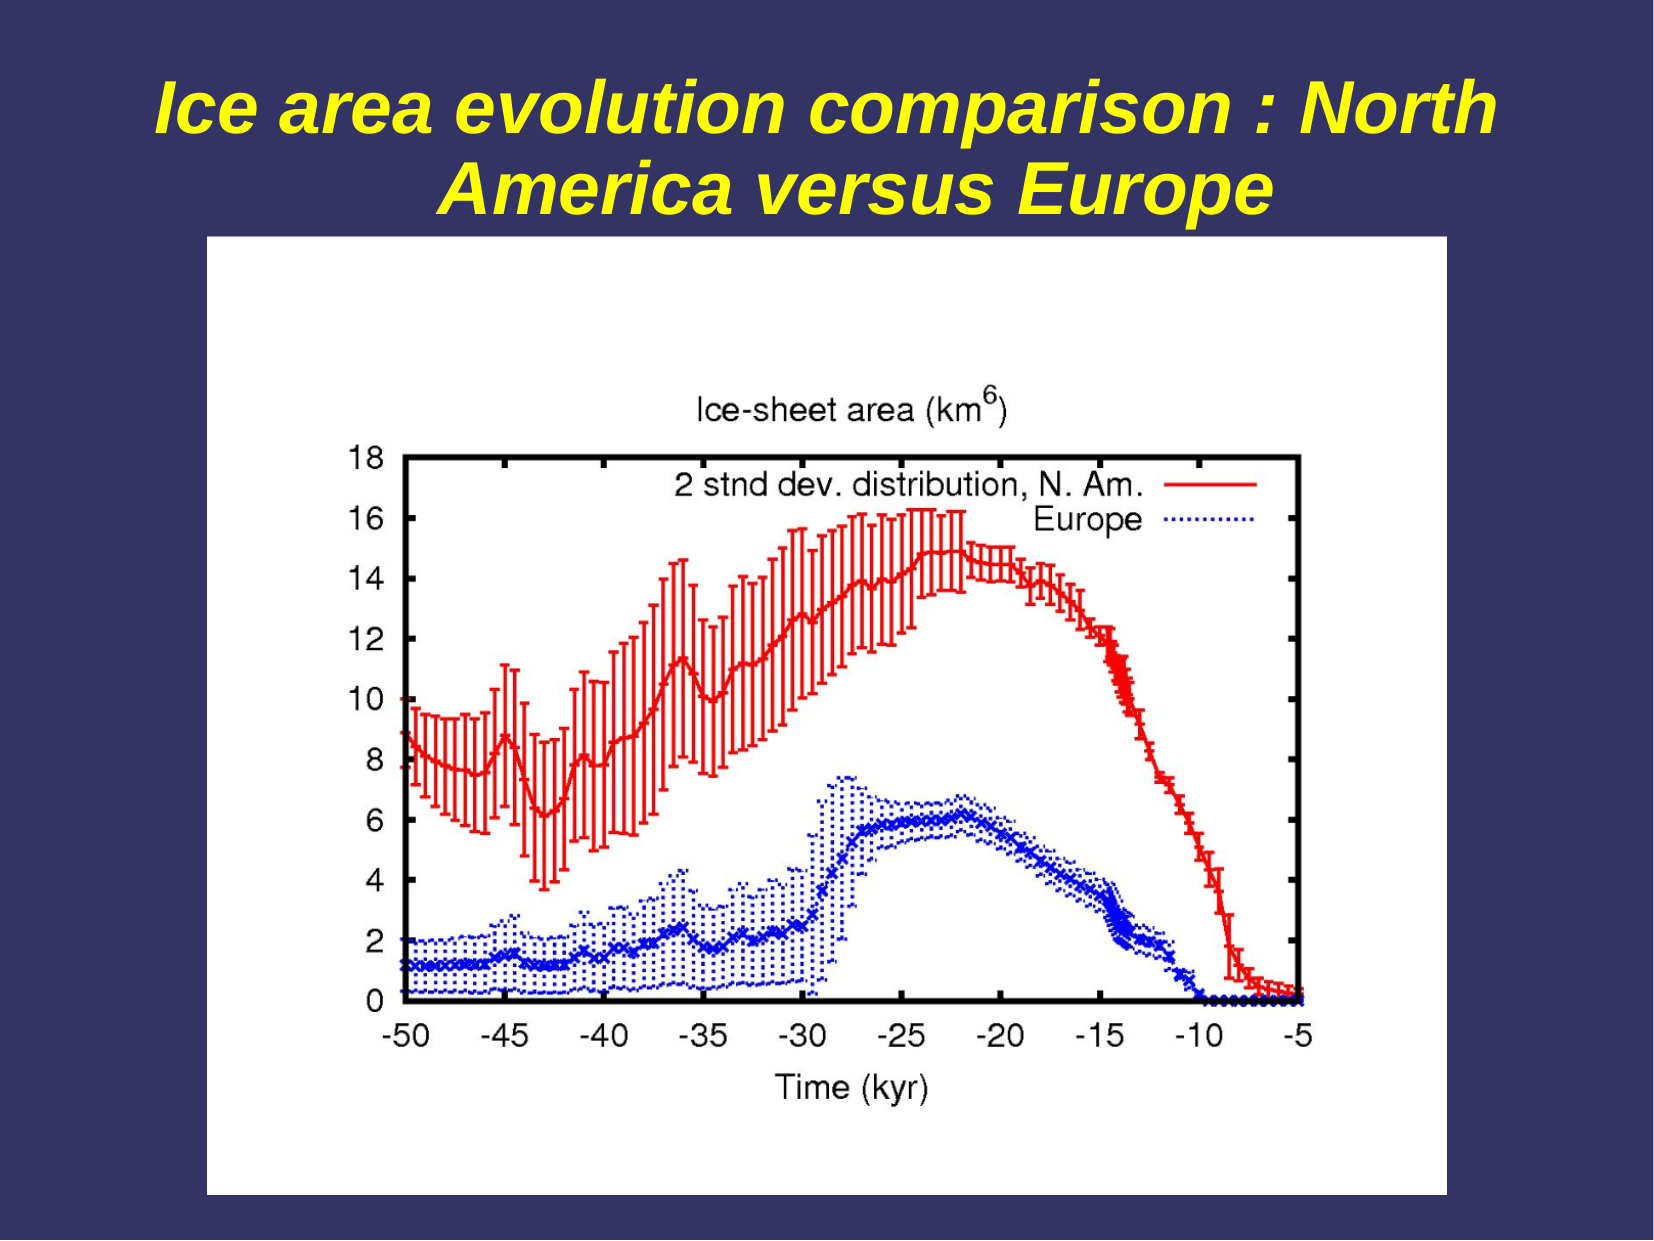

# Ice area evolution comparison : North America versus Europe